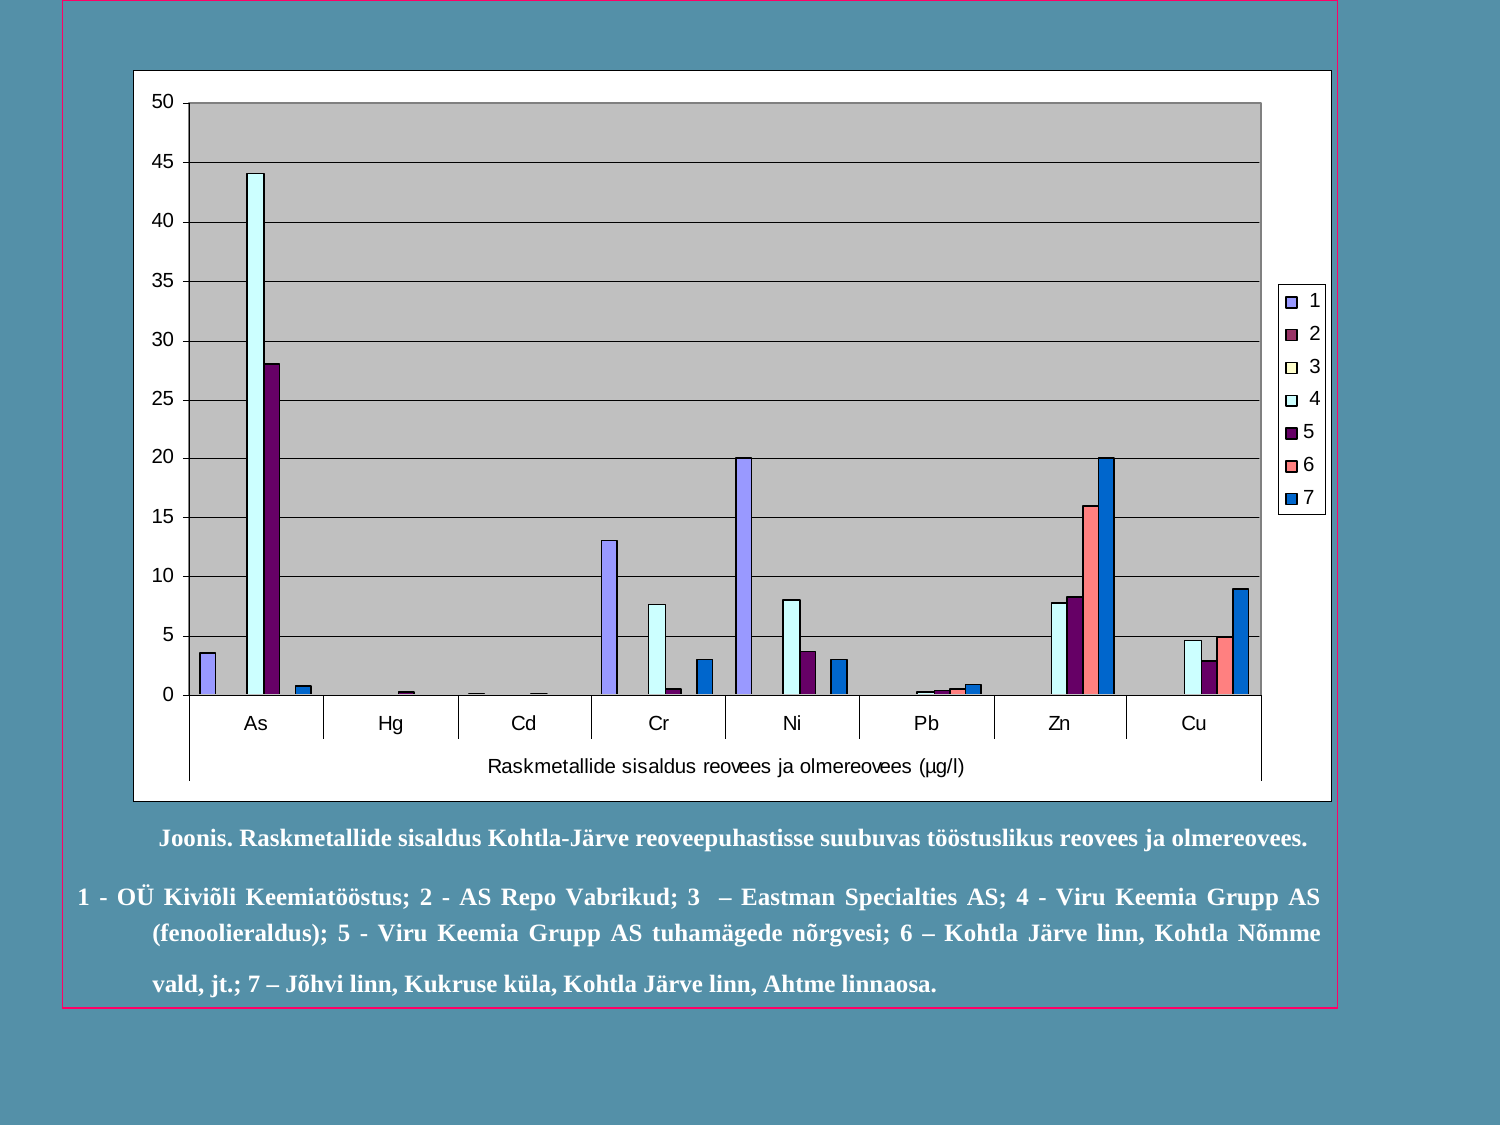

Joonis. Raskmetallide sisaldus Kohtla-Järve reoveepuhastisse suubuvas tööstuslikus reovees ja olmereovees.
1 - OÜ Kiviõli Keemiatööstus; 2 - AS Repo Vabrikud; 3 – Eastman Specialties AS; 4 - Viru Keemia Grupp AS (fenoolieraldus); 5 - Viru Keemia Grupp AS tuhamägede nõrgvesi; 6 – Kohtla Järve linn, Kohtla Nõmme vald, jt.; 7 – Jõhvi linn, Kukruse küla, Kohtla Järve linn, Ahtme linnaosa.